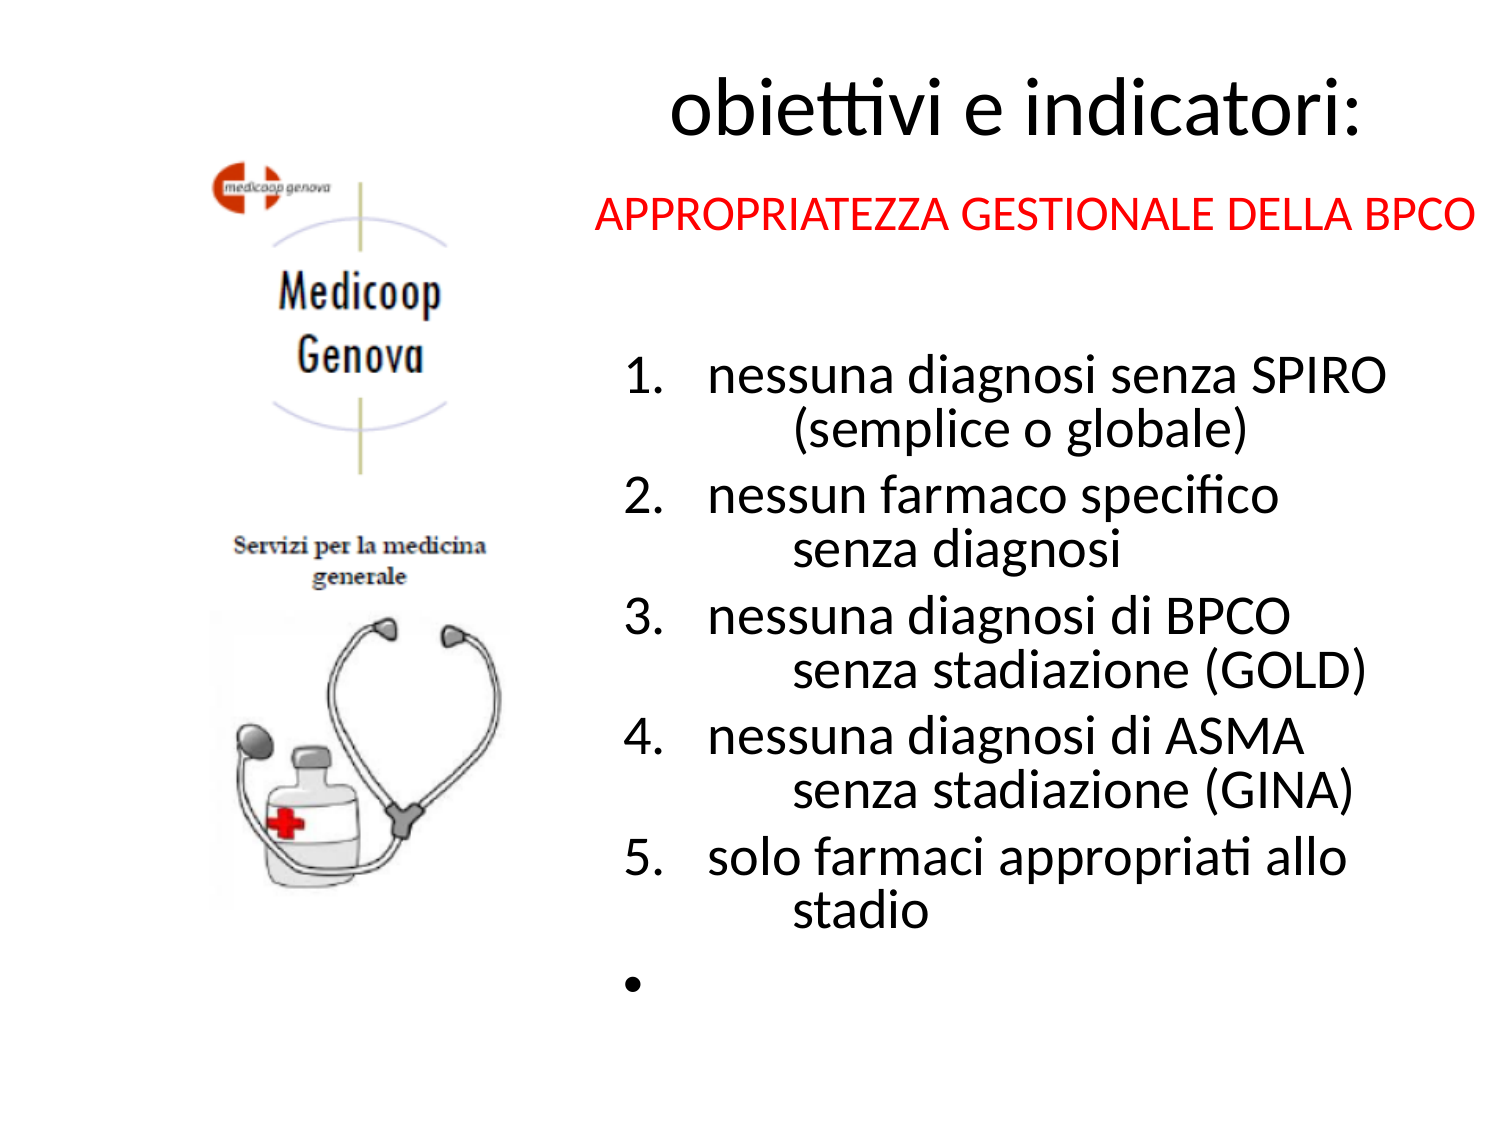

# obiettivi e indicatori:
APPROPRIATEZZA GESTIONALE DELLA BPCO
nessuna diagnosi senza SPIRO (semplice o globale)
nessun farmaco specifico senza diagnosi
nessuna diagnosi di BPCO senza stadiazione (GOLD)
nessuna diagnosi di ASMA senza stadiazione (GINA)
solo farmaci appropriati allo stadio